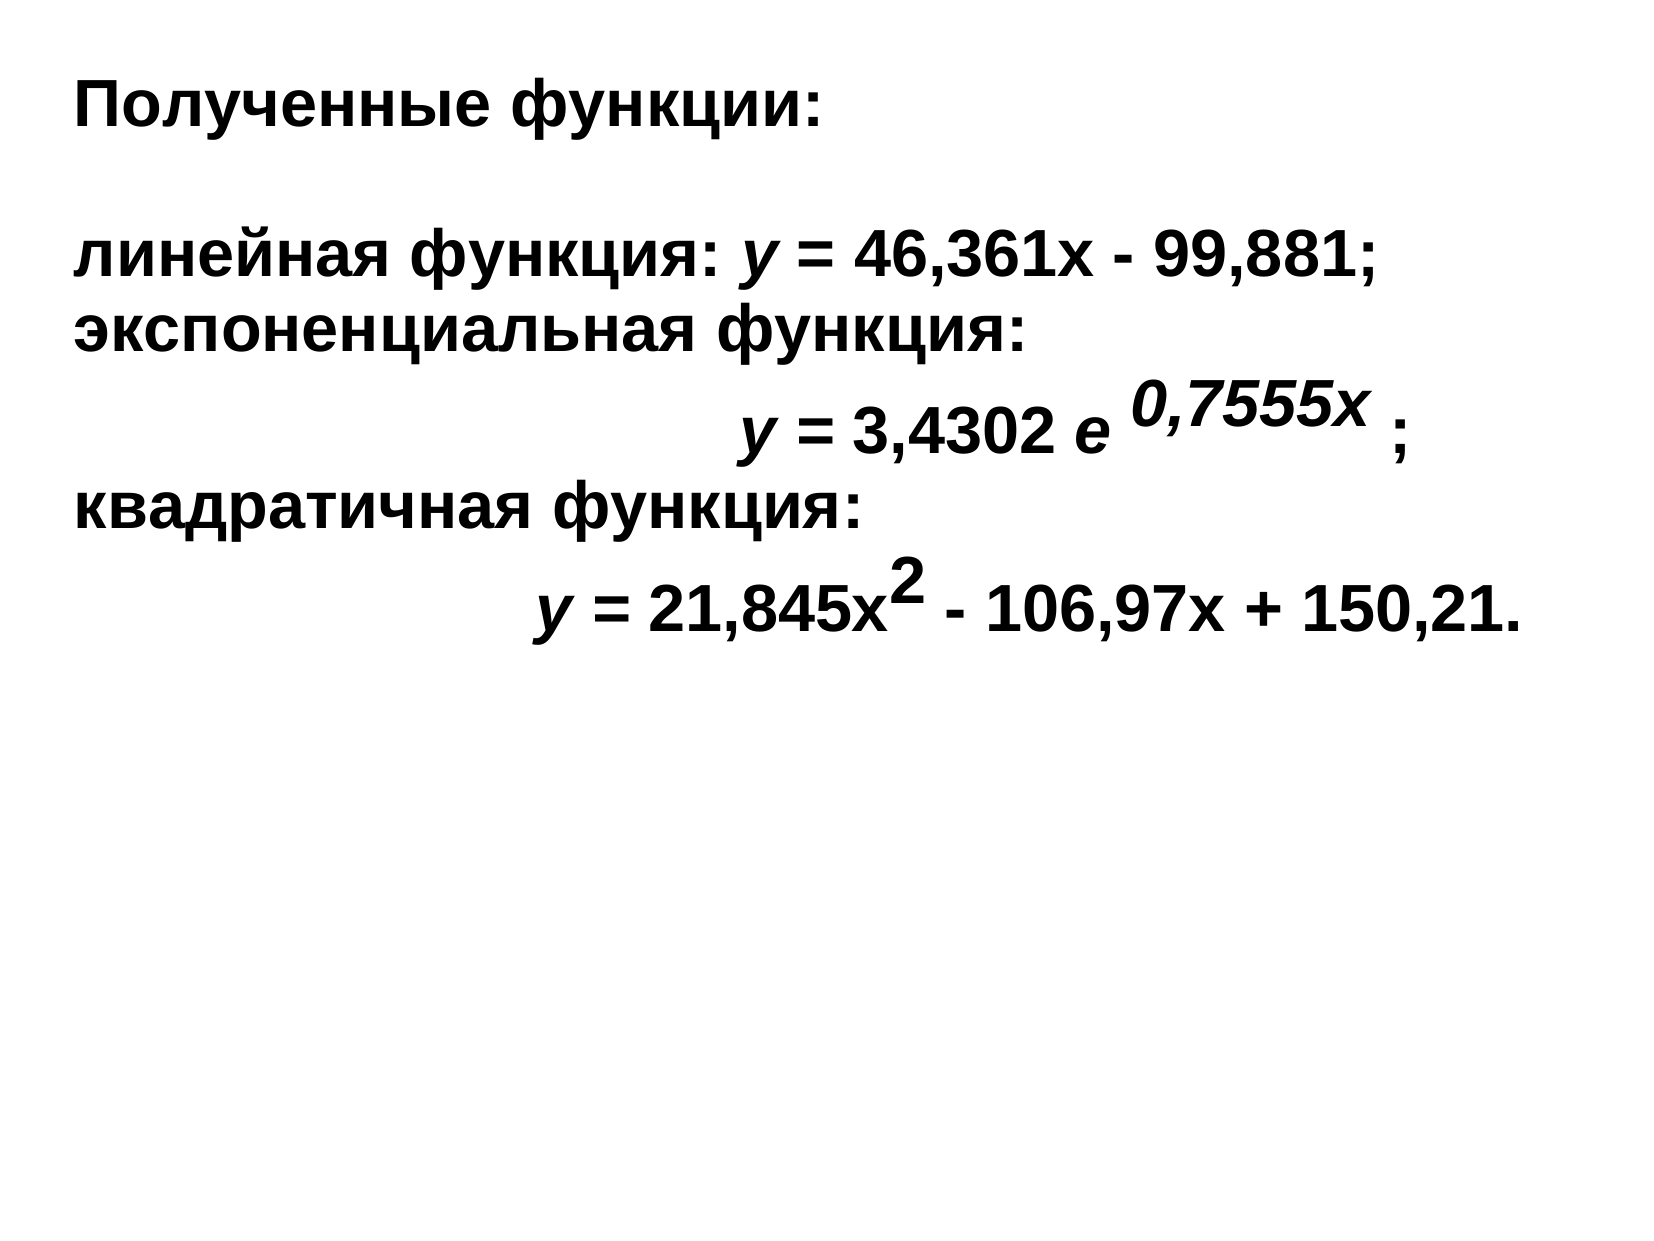

Полученные функции:
линейная функция: у = 46,361х - 99,881;
экспоненциальная функция:
 у = 3,4302 е 0,7555х ;
квадратичная функция:
			 у = 21,845х2 - 106,97х + 150,21.